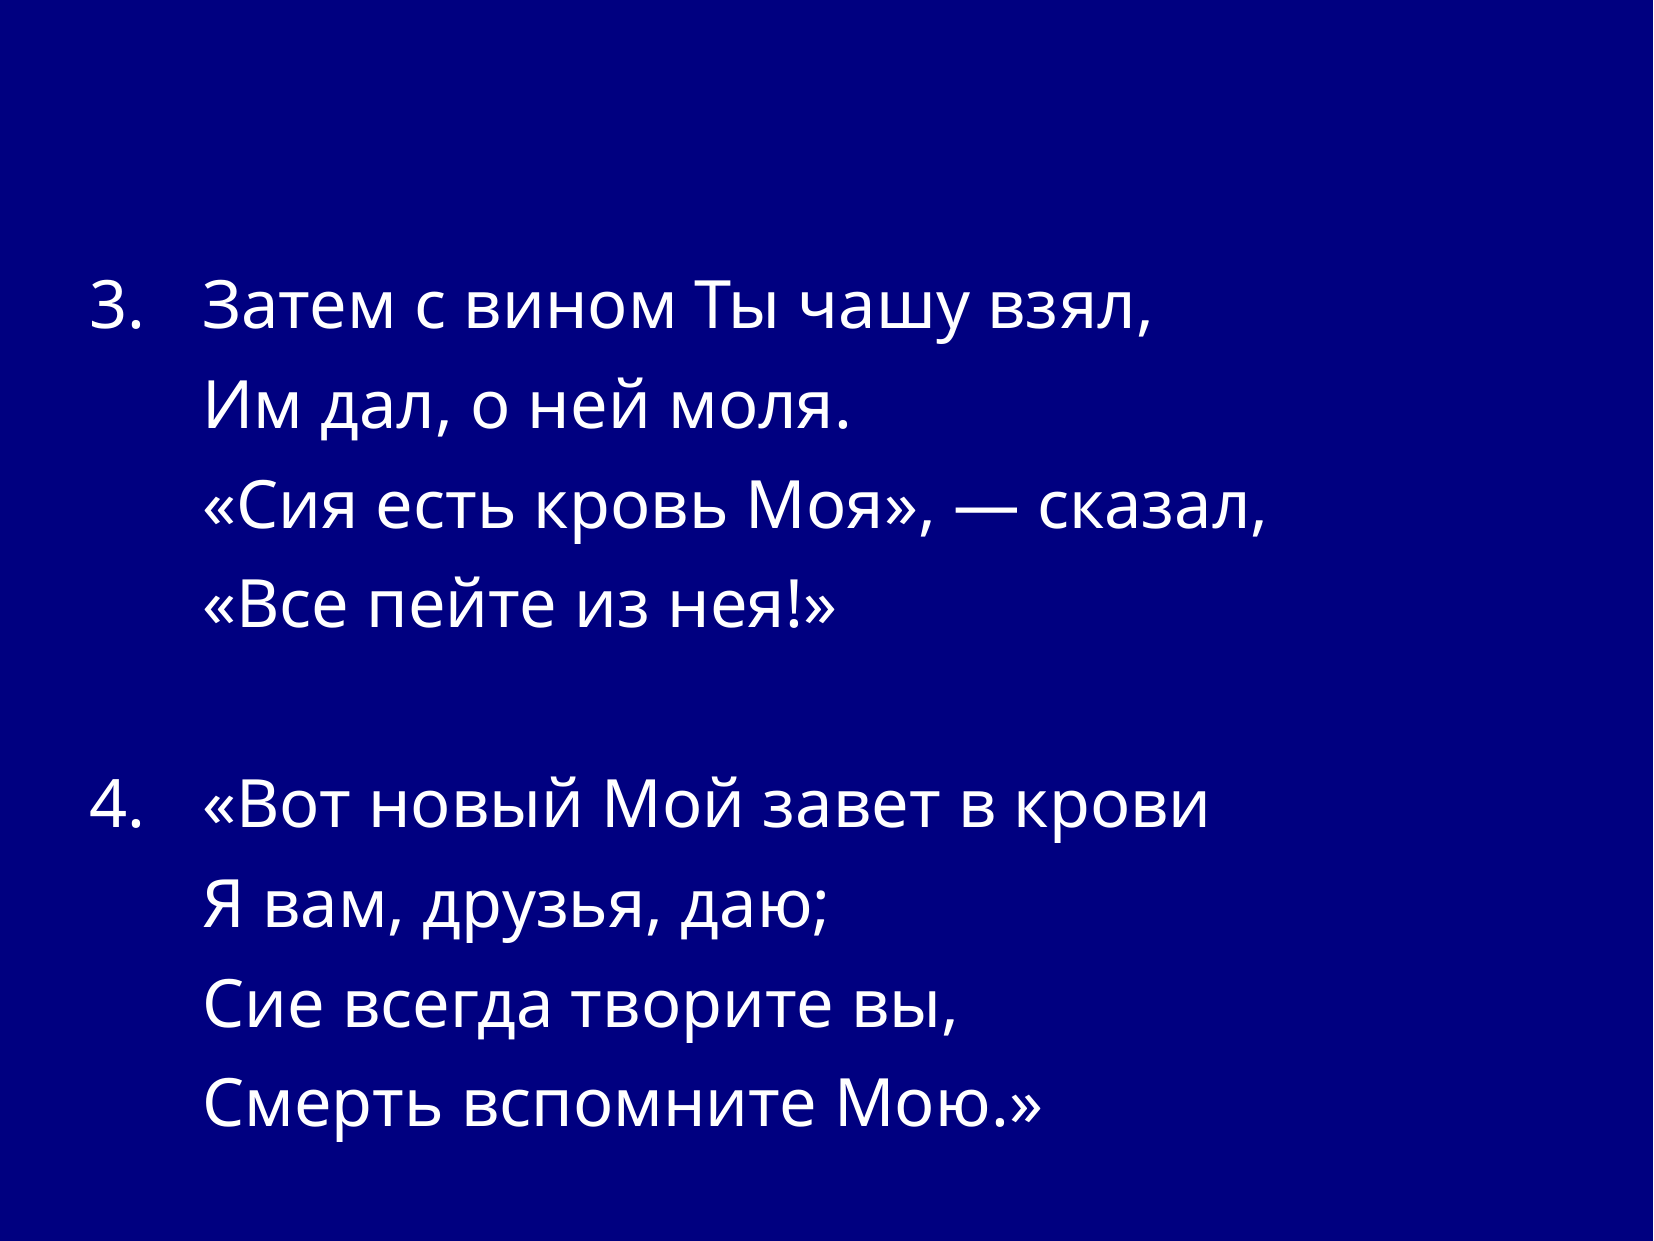

3.	Затем с вином Ты чашу взял,
	Им дал, о ней моля.
	«Сия есть кровь Моя», — сказал,
	«Все пейте из нея!»
4.	«Вот новый Мой завет в крови
	Я вам, друзья, даю;
	Сие всегда творите вы,
	Смерть вспомните Мою.»